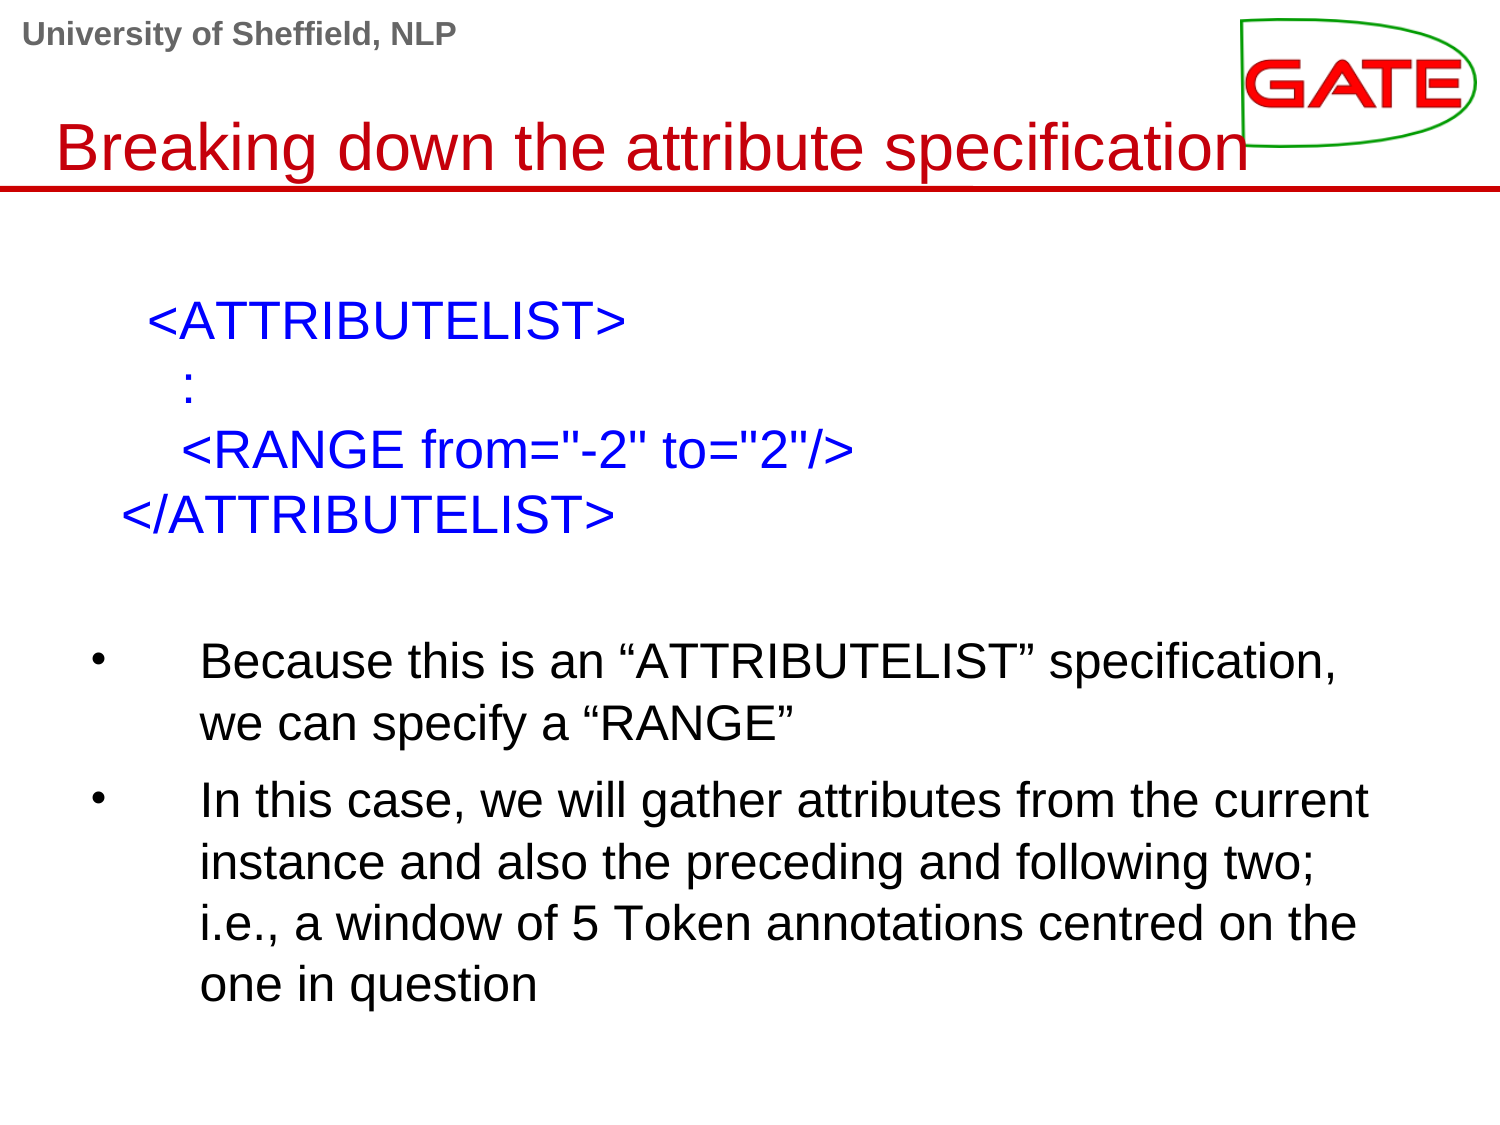

# Breaking down the attribute specification
	<ATTRIBUTELIST>
 :
 <RANGE from="-2" to="2"/>
 </ATTRIBUTELIST>
Because this is an “ATTRIBUTELIST” specification, we can specify a “RANGE”
In this case, we will gather attributes from the current instance and also the preceding and following two; i.e., a window of 5 Token annotations centred on the one in question